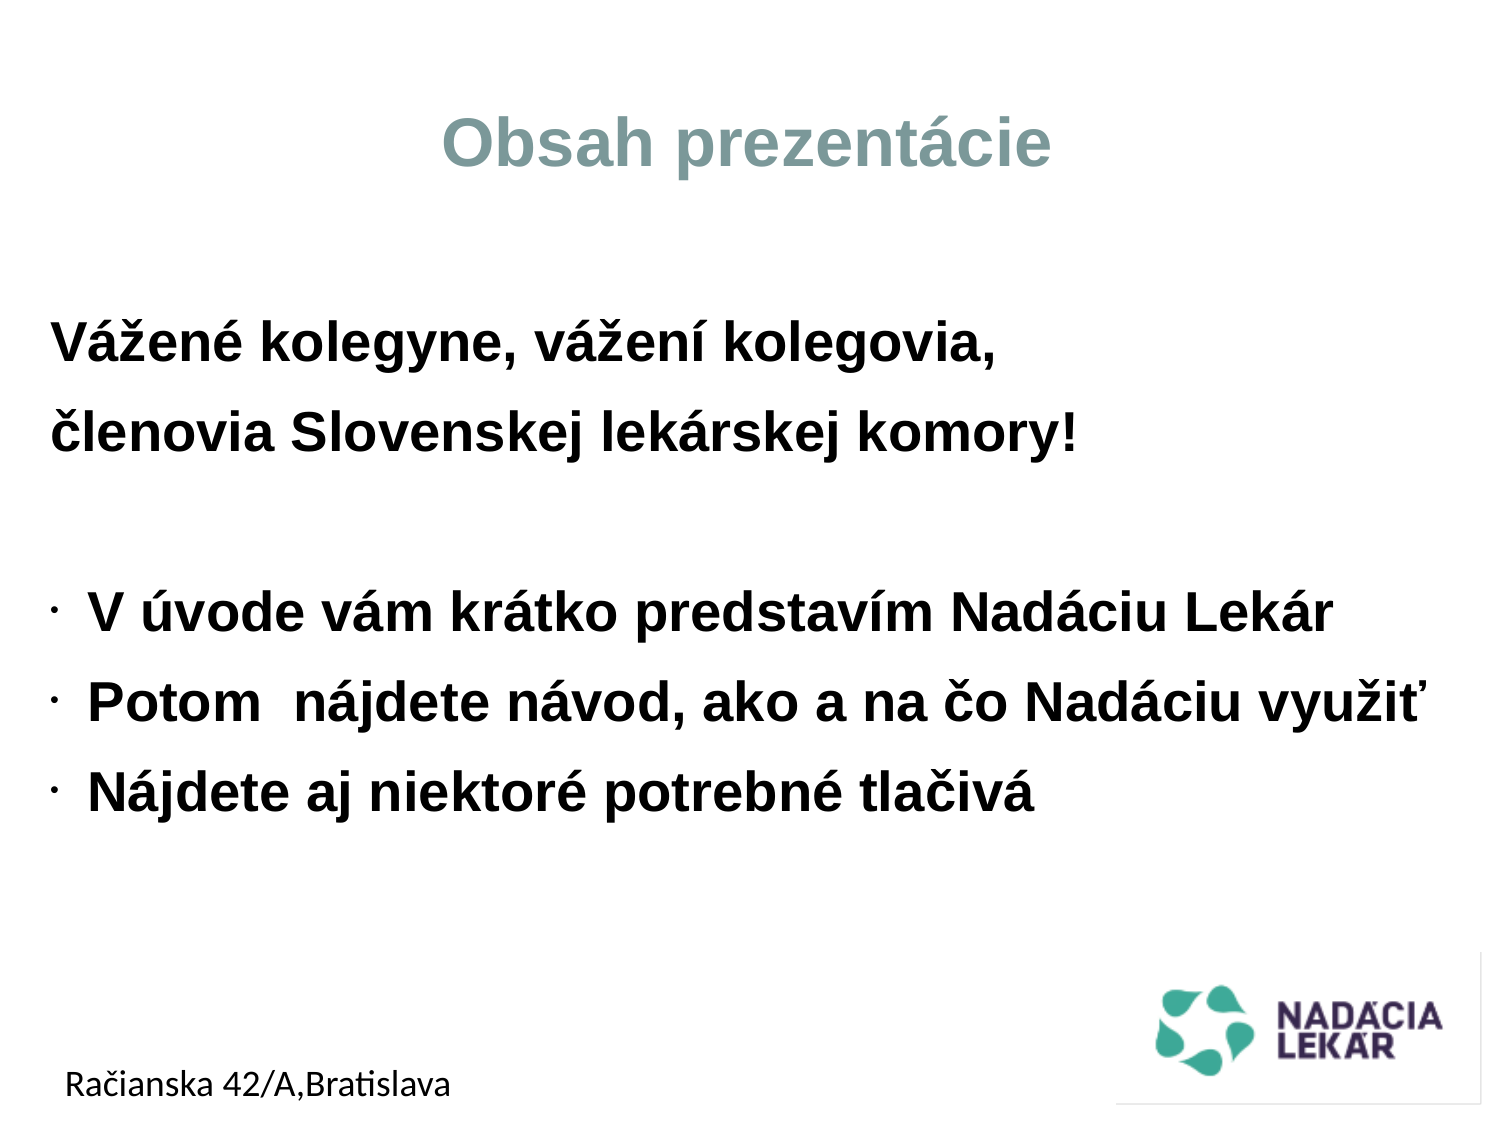

# Obsah prezentácie
Vážené kolegyne, vážení kolegovia,
členovia Slovenskej lekárskej komory!
V úvode vám krátko predstavím Nadáciu Lekár
Potom nájdete návod, ako a na čo Nadáciu využiť
Nájdete aj niektoré potrebné tlačivá
Račianska 42/A,Bratislava